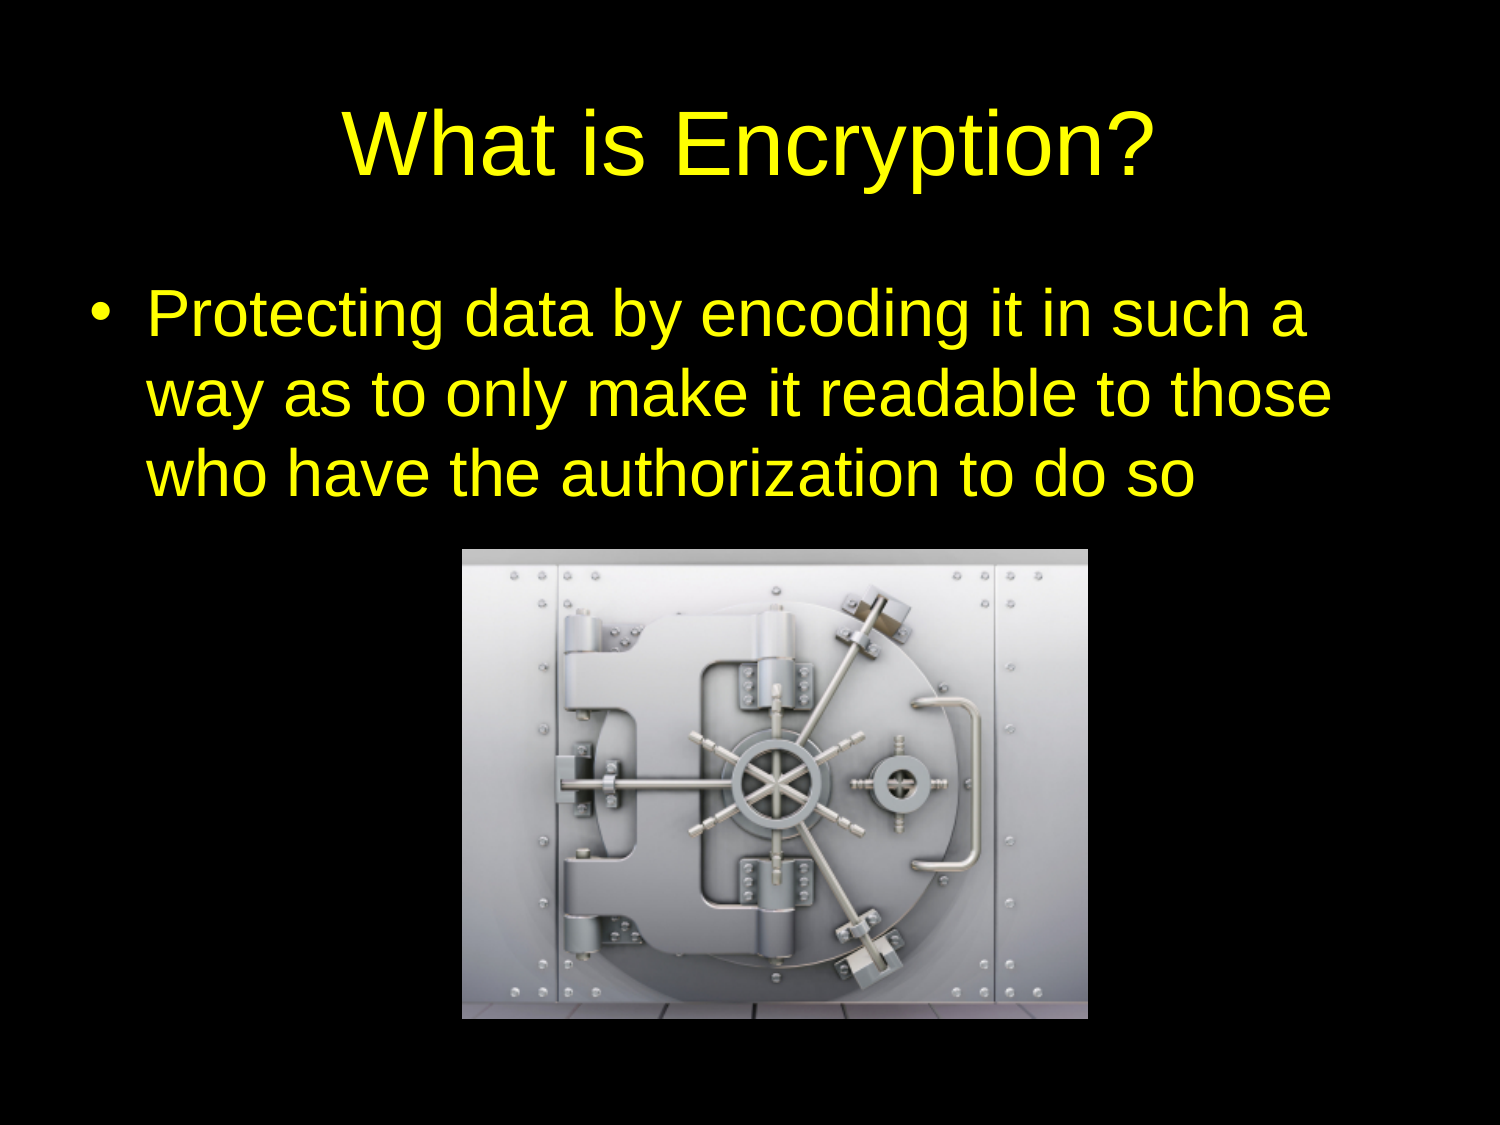

# What is Encryption?
Protecting data by encoding it in such a way as to only make it readable to those who have the authorization to do so